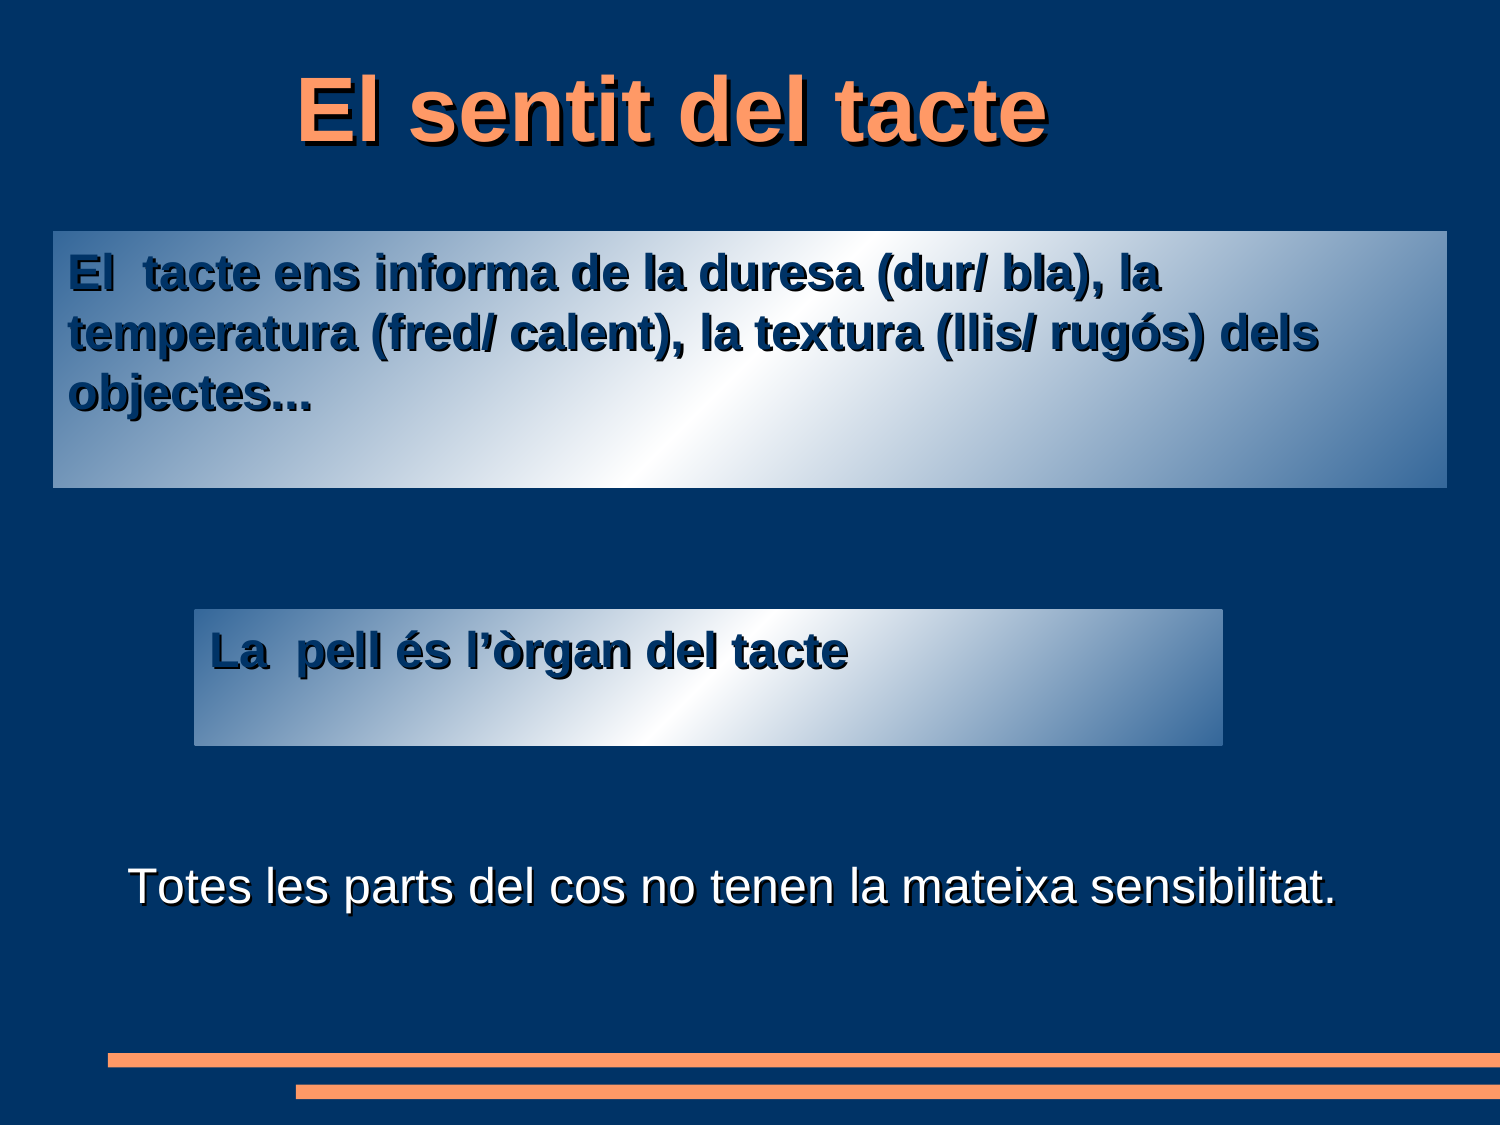

El sentit del tacte
El tacte ens informa de la duresa (dur/ bla), la temperatura (fred/ calent), la textura (llis/ rugós) dels objectes...
La pell és l’òrgan del tacte
Totes les parts del cos no tenen la mateixa sensibilitat.